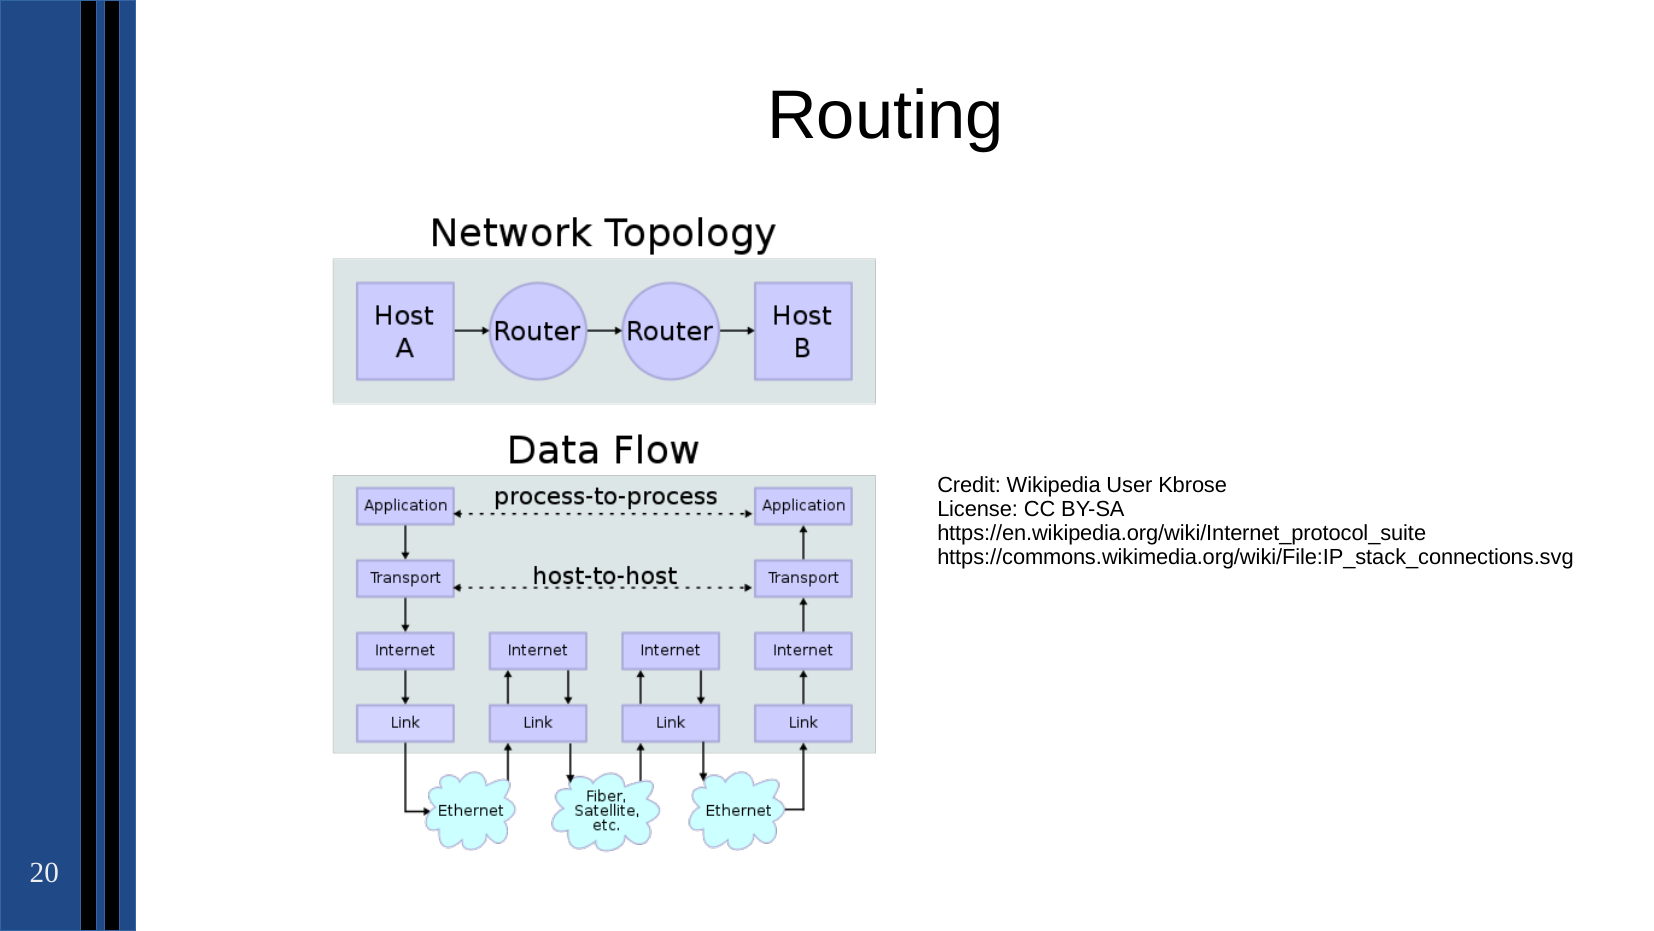

# Routing
Credit: Wikipedia User Kbrose
License: CC BY-SA
https://en.wikipedia.org/wiki/Internet_protocol_suite
https://commons.wikimedia.org/wiki/File:IP_stack_connections.svg
20